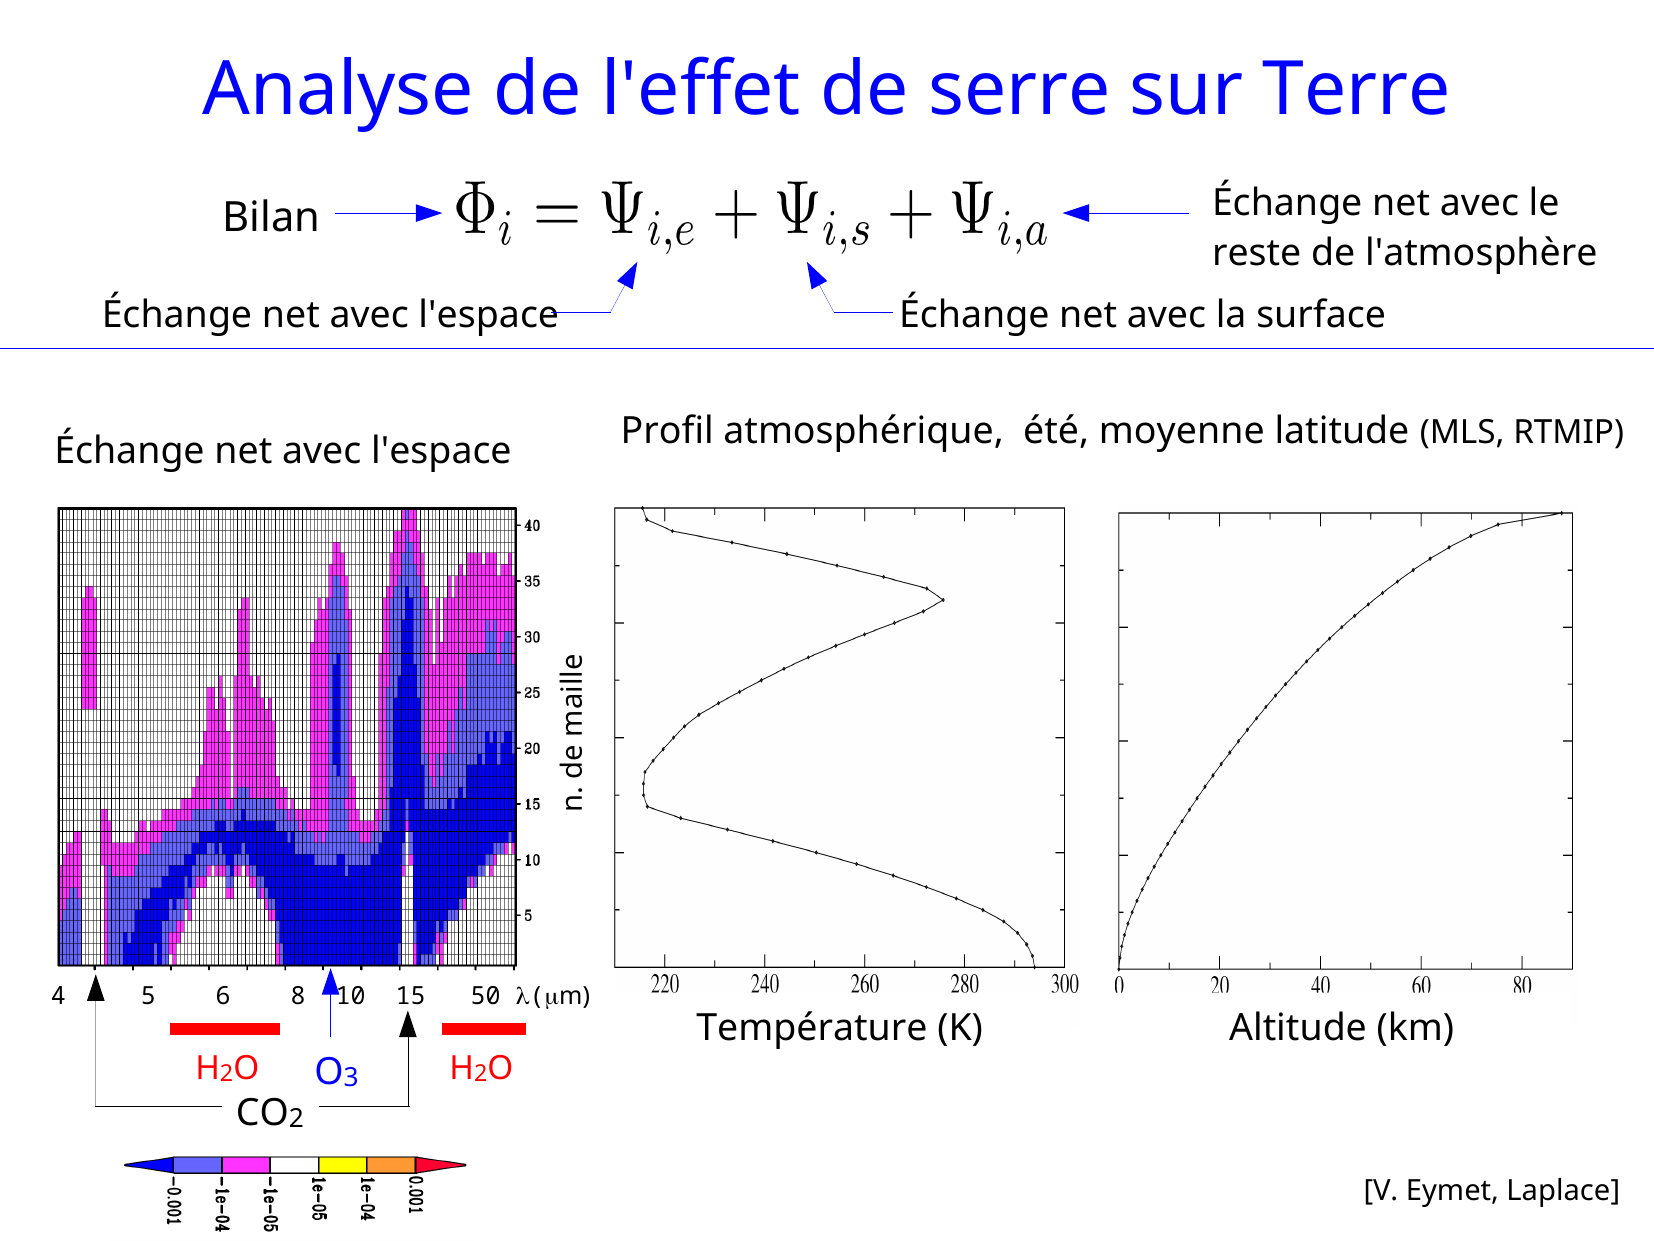

# Analyse de l'effet de serre sur Terre
Échange net avec le reste de l'atmosphère
Bilan
Échange net avec l'espace
Échange net avec la surface
Profil atmosphérique, été, moyenne latitude (MLS, RTMIP)
Température (K)
Altitude (km)
Échange net avec l'espace
n. de maille
4 5 6 8 10 15 50 (m)
H2O
H2O
O3
CO2
[V. Eymet, Laplace]